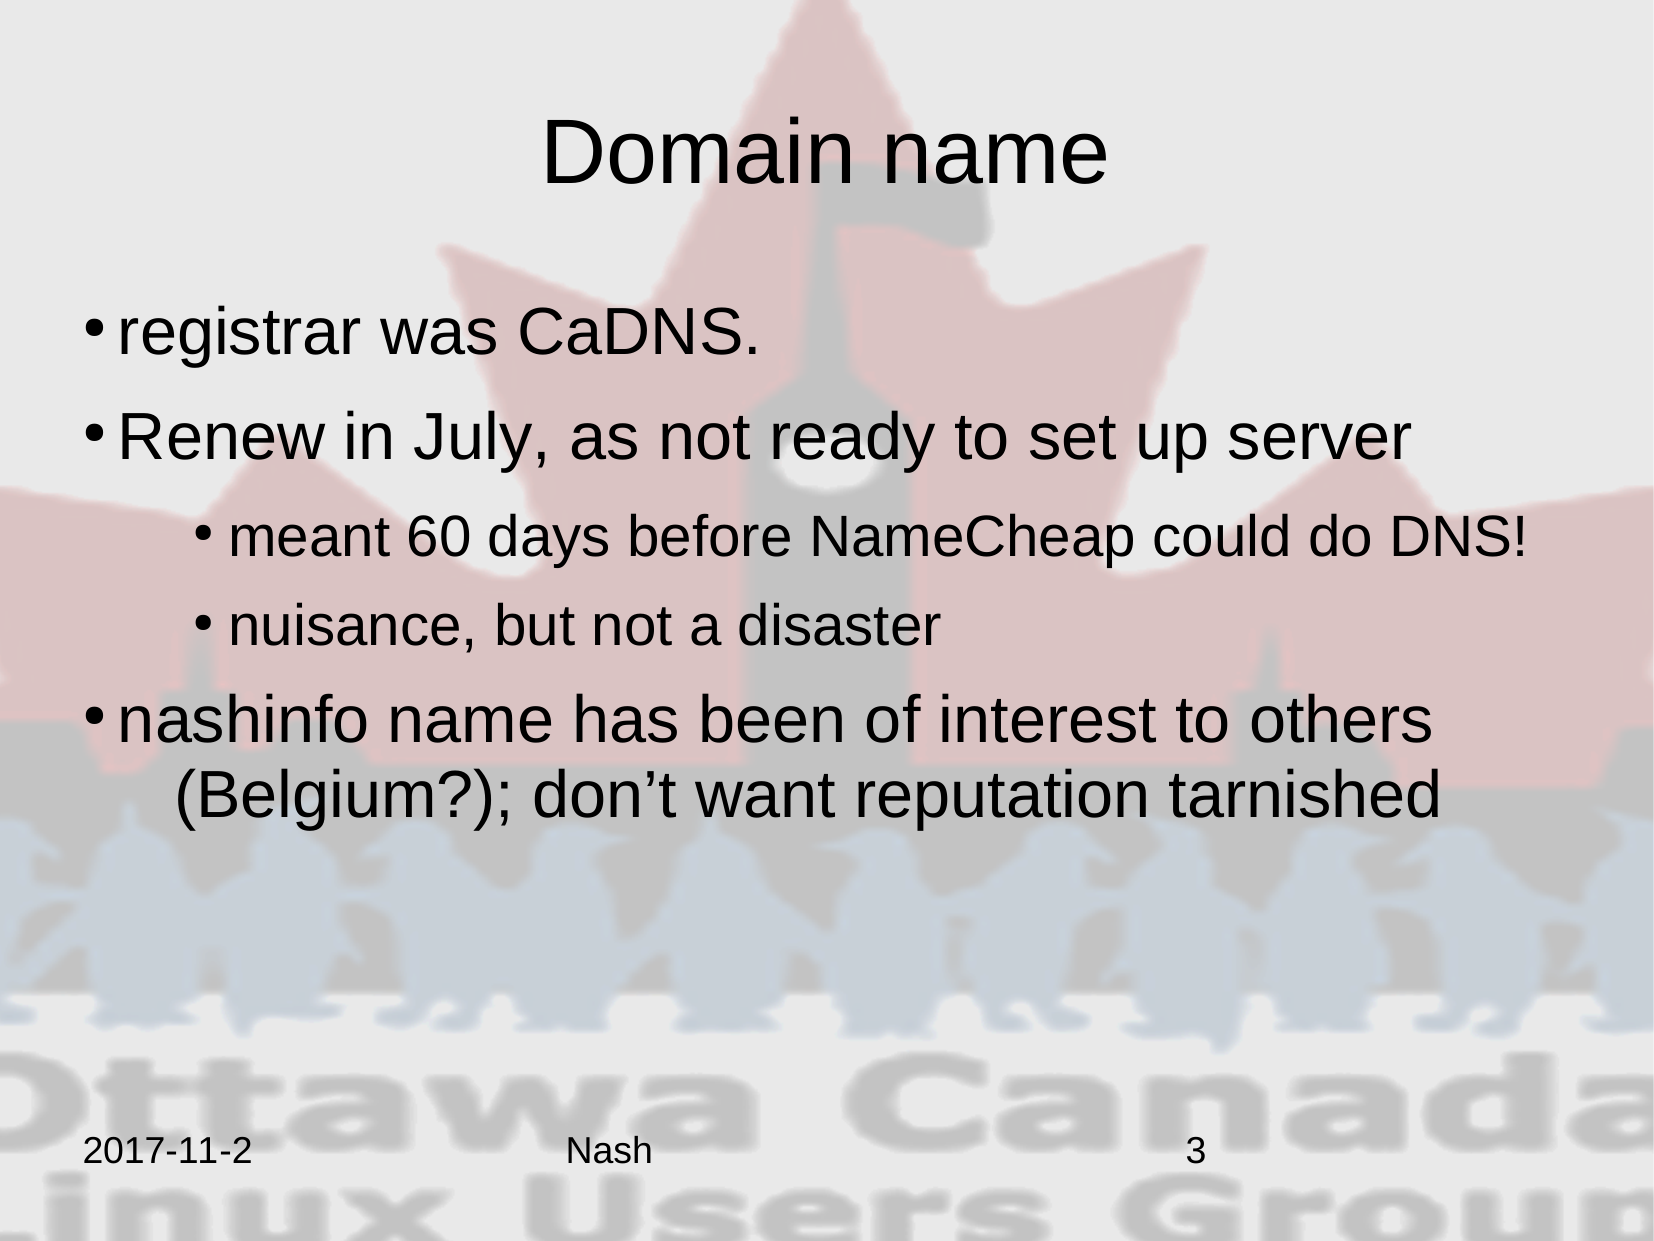

# Domain name
registrar was CaDNS.
Renew in July, as not ready to set up server
meant 60 days before NameCheap could do DNS!
nuisance, but not a disaster
nashinfo name has been of interest to others (Belgium?); don’t want reputation tarnished
3